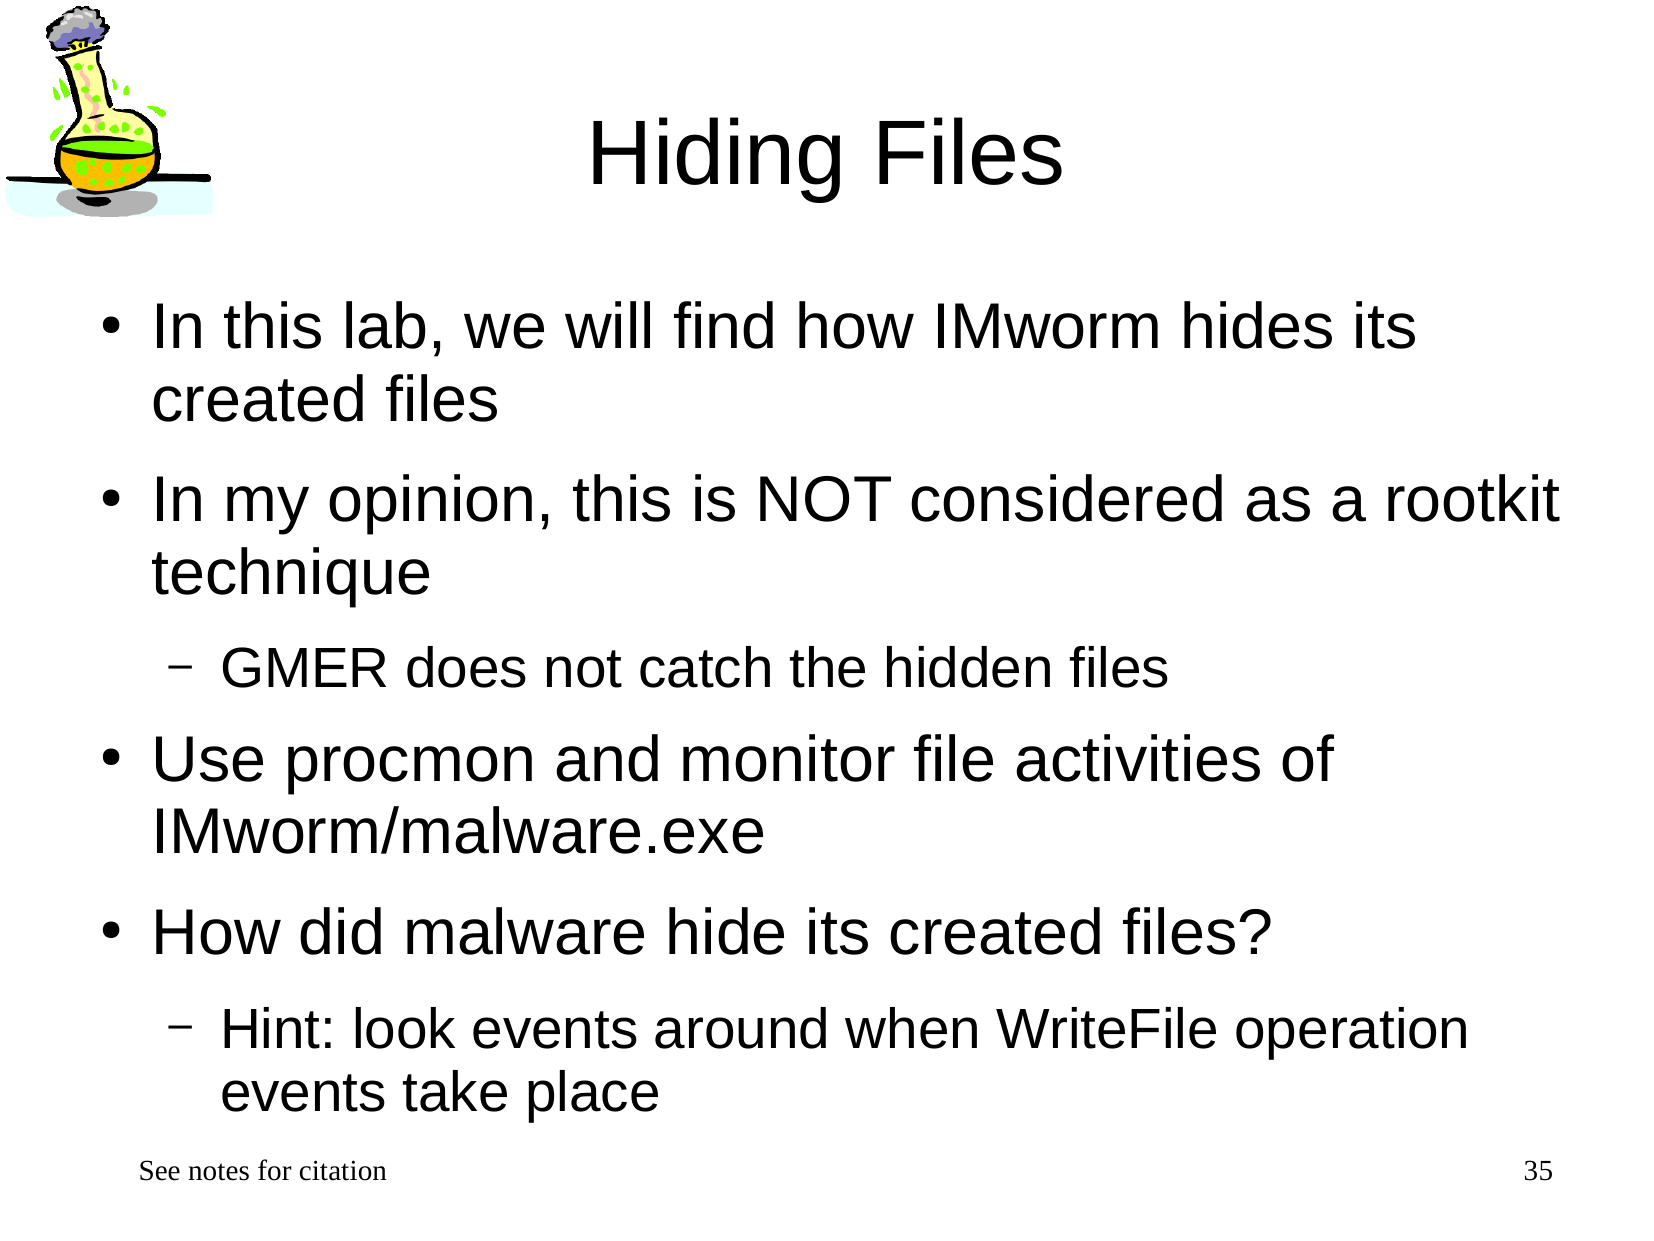

# Hiding Files
In this lab, we will find how IMworm hides its created files
In my opinion, this is NOT considered as a rootkit technique
GMER does not catch the hidden files
Use procmon and monitor file activities of IMworm/malware.exe
How did malware hide its created files?
Hint: look events around when WriteFile operation events take place
See notes for citation
35